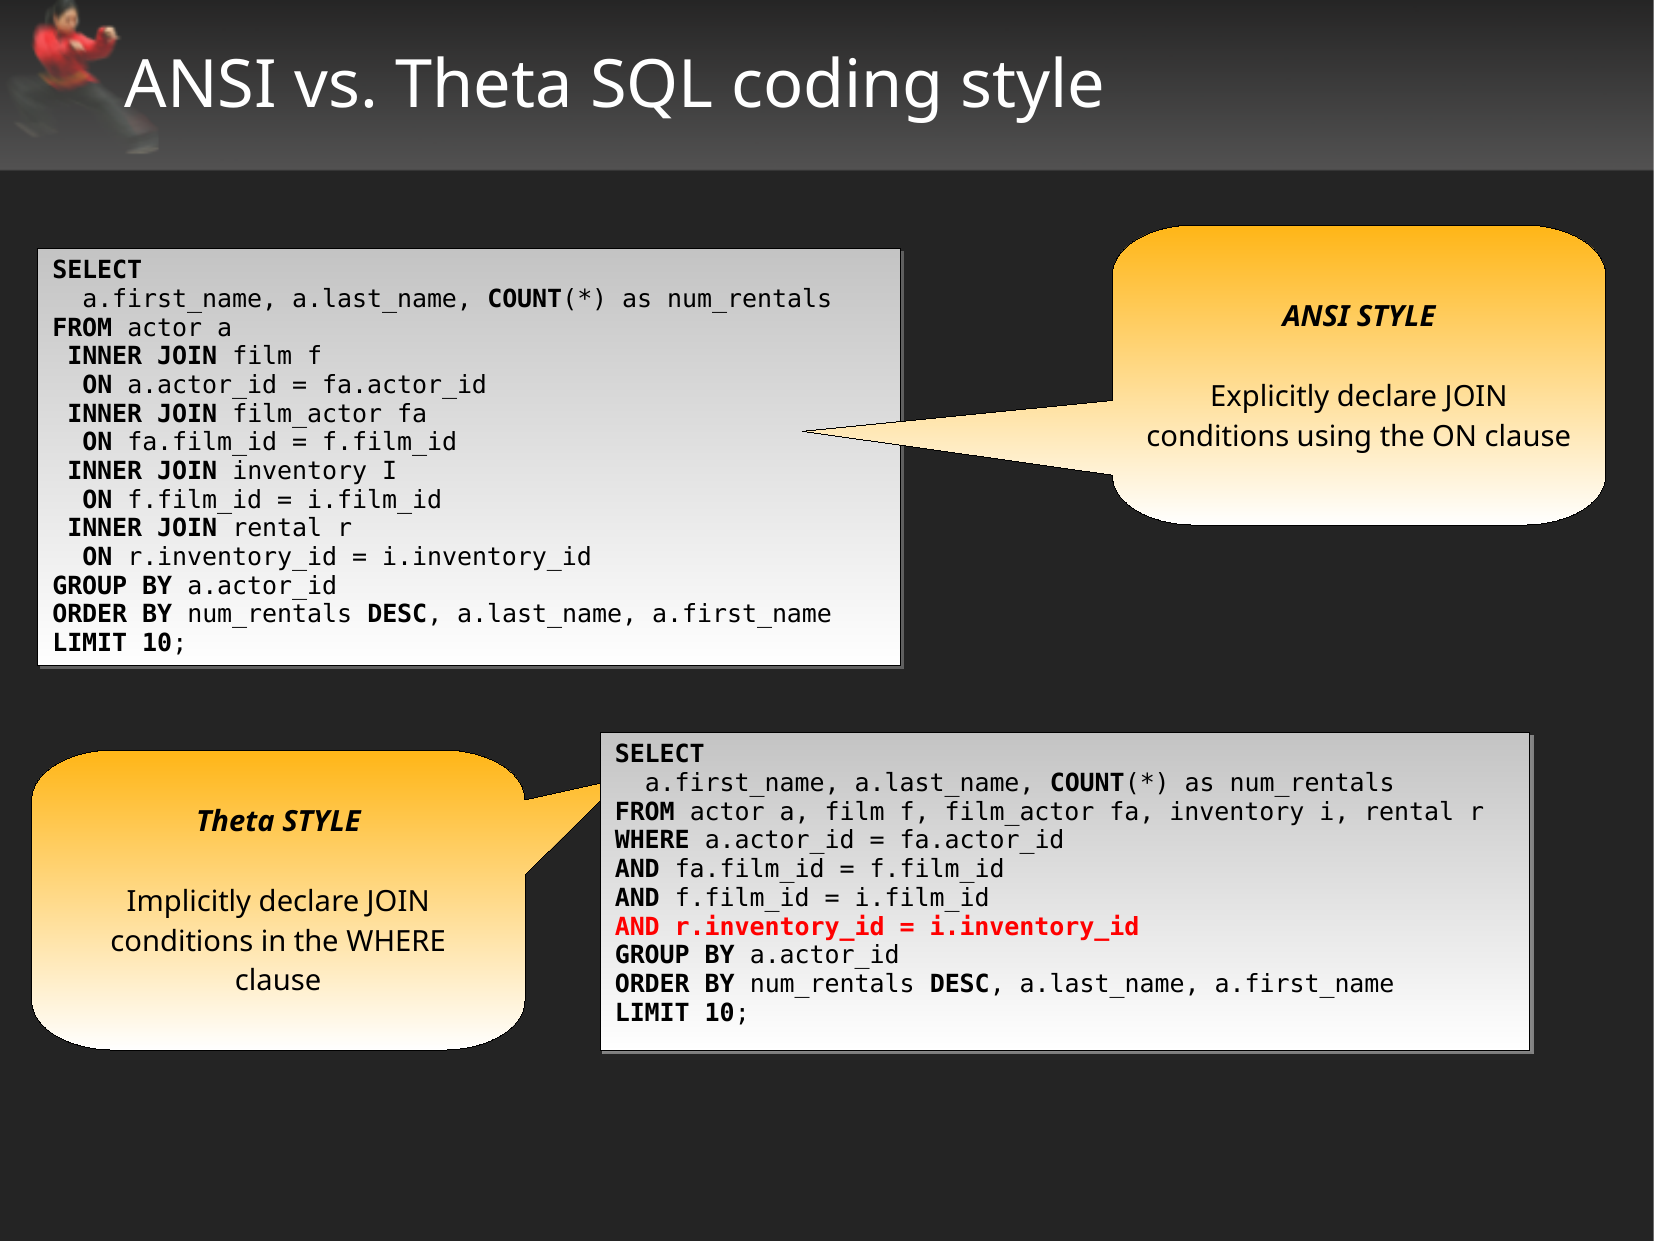

# ANSI vs. Theta SQL coding style
ANSI STYLE
Explicitly declare JOIN conditions using the ON clause
SELECT
 a.first_name, a.last_name, COUNT(*) as num_rentals
FROM actor a
 INNER JOIN film f
 ON a.actor_id = fa.actor_id
 INNER JOIN film_actor fa
 ON fa.film_id = f.film_id
 INNER JOIN inventory I
 ON f.film_id = i.film_id
 INNER JOIN rental r
 ON r.inventory_id = i.inventory_id
GROUP BY a.actor_id
ORDER BY num_rentals DESC, a.last_name, a.first_name
LIMIT 10;
SELECT
 a.first_name, a.last_name, COUNT(*) as num_rentals
FROM actor a, film f, film_actor fa, inventory i, rental r
WHERE a.actor_id = fa.actor_id
AND fa.film_id = f.film_id
AND f.film_id = i.film_id
GROUP BY a.actor_id
ORDER BY num_rentals DESC, a.last_name, a.first_name
LIMIT 10;
SELECT
 a.first_name, a.last_name, COUNT(*) as num_rentals
FROM actor a, film f, film_actor fa, inventory i, rental r
WHERE a.actor_id = fa.actor_id
AND fa.film_id = f.film_id
AND f.film_id = i.film_id
AND r.inventory_id = i.inventory_id
GROUP BY a.actor_id
ORDER BY num_rentals DESC, a.last_name, a.first_name
LIMIT 10;
Theta STYLE
Implicitly declare JOIN conditions in the WHERE clause